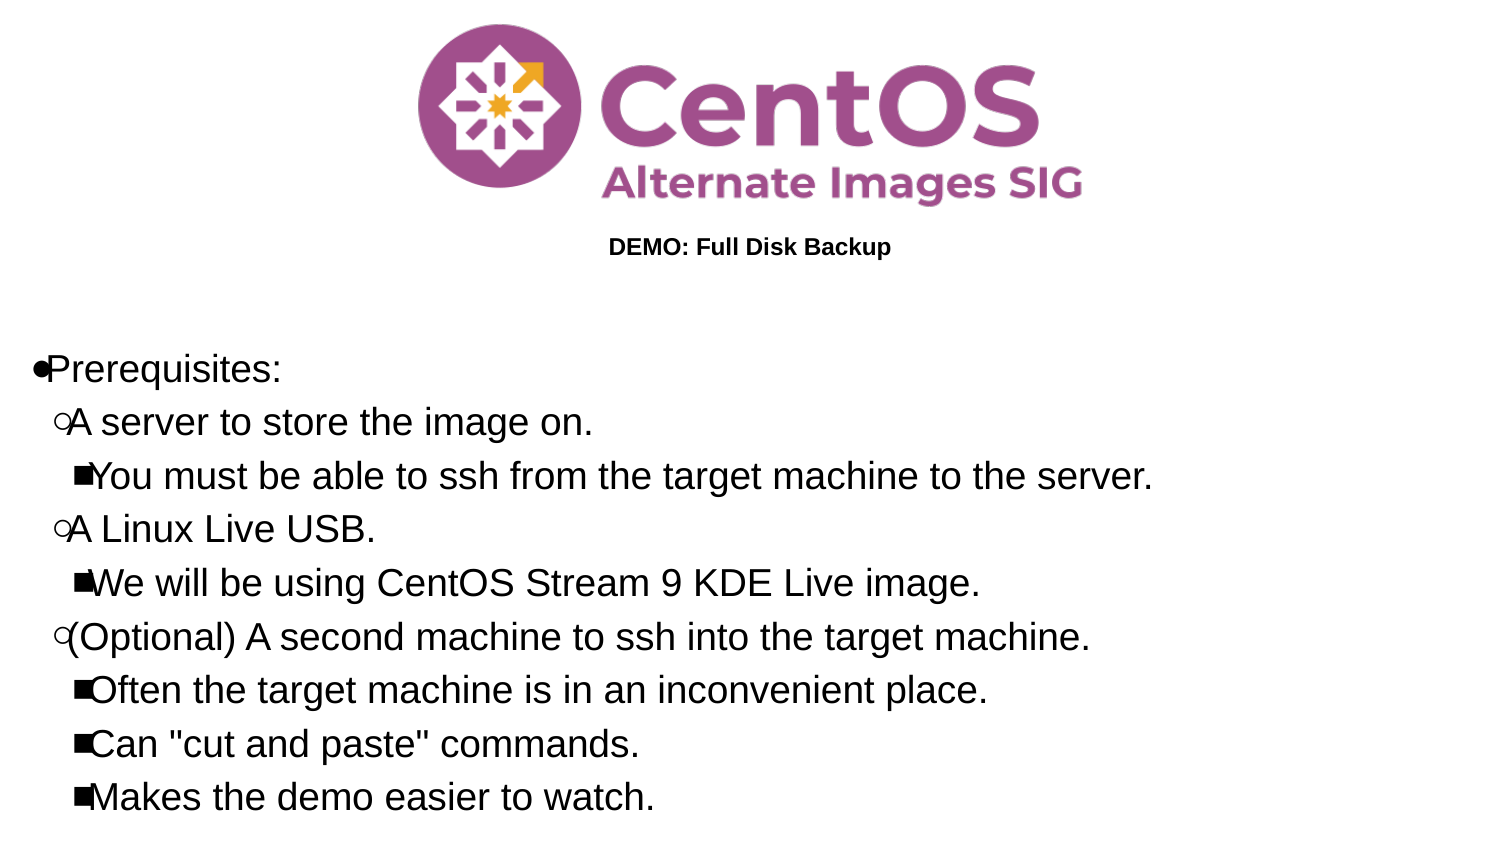

# DEMO: Full Disk Backup
Prerequisites:
A server to store the image on.
You must be able to ssh from the target machine to the server.
A Linux Live USB.
We will be using CentOS Stream 9 KDE Live image.
(Optional) A second machine to ssh into the target machine.
Often the target machine is in an inconvenient place.
Can "cut and paste" commands.
Makes the demo easier to watch.